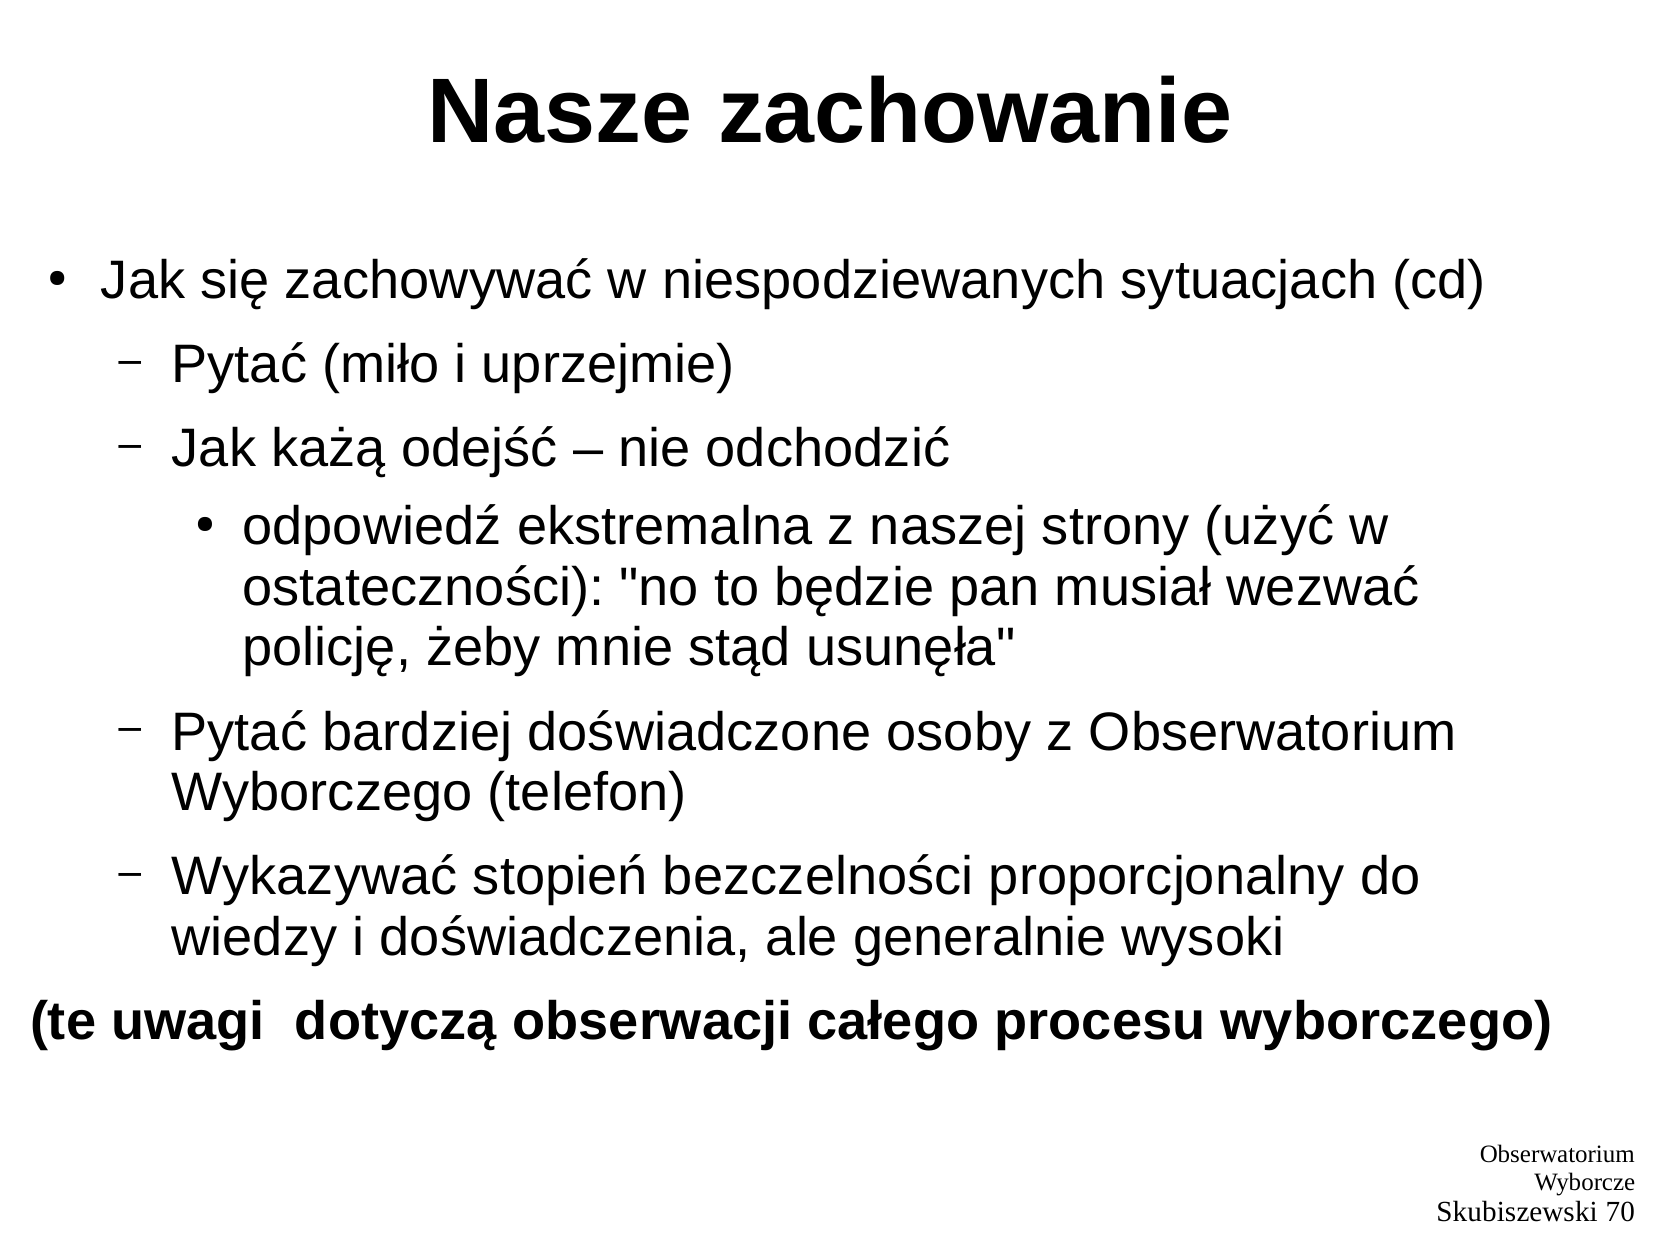

# Nasze zachowanie
Jak się zachowywać w niespodziewanych sytuacjach (cd)
Pytać (miło i uprzejmie)
Jak każą odejść – nie odchodzić
odpowiedź ekstremalna z naszej strony (użyć w ostateczności): "no to będzie pan musiał wezwać policję, żeby mnie stąd usunęła"
Pytać bardziej doświadczone osoby z Obserwatorium Wyborczego (telefon)
Wykazywać stopień bezczelności proporcjonalny do wiedzy i doświadczenia, ale generalnie wysoki
(te uwagi dotyczą obserwacji całego procesu wyborczego)
70